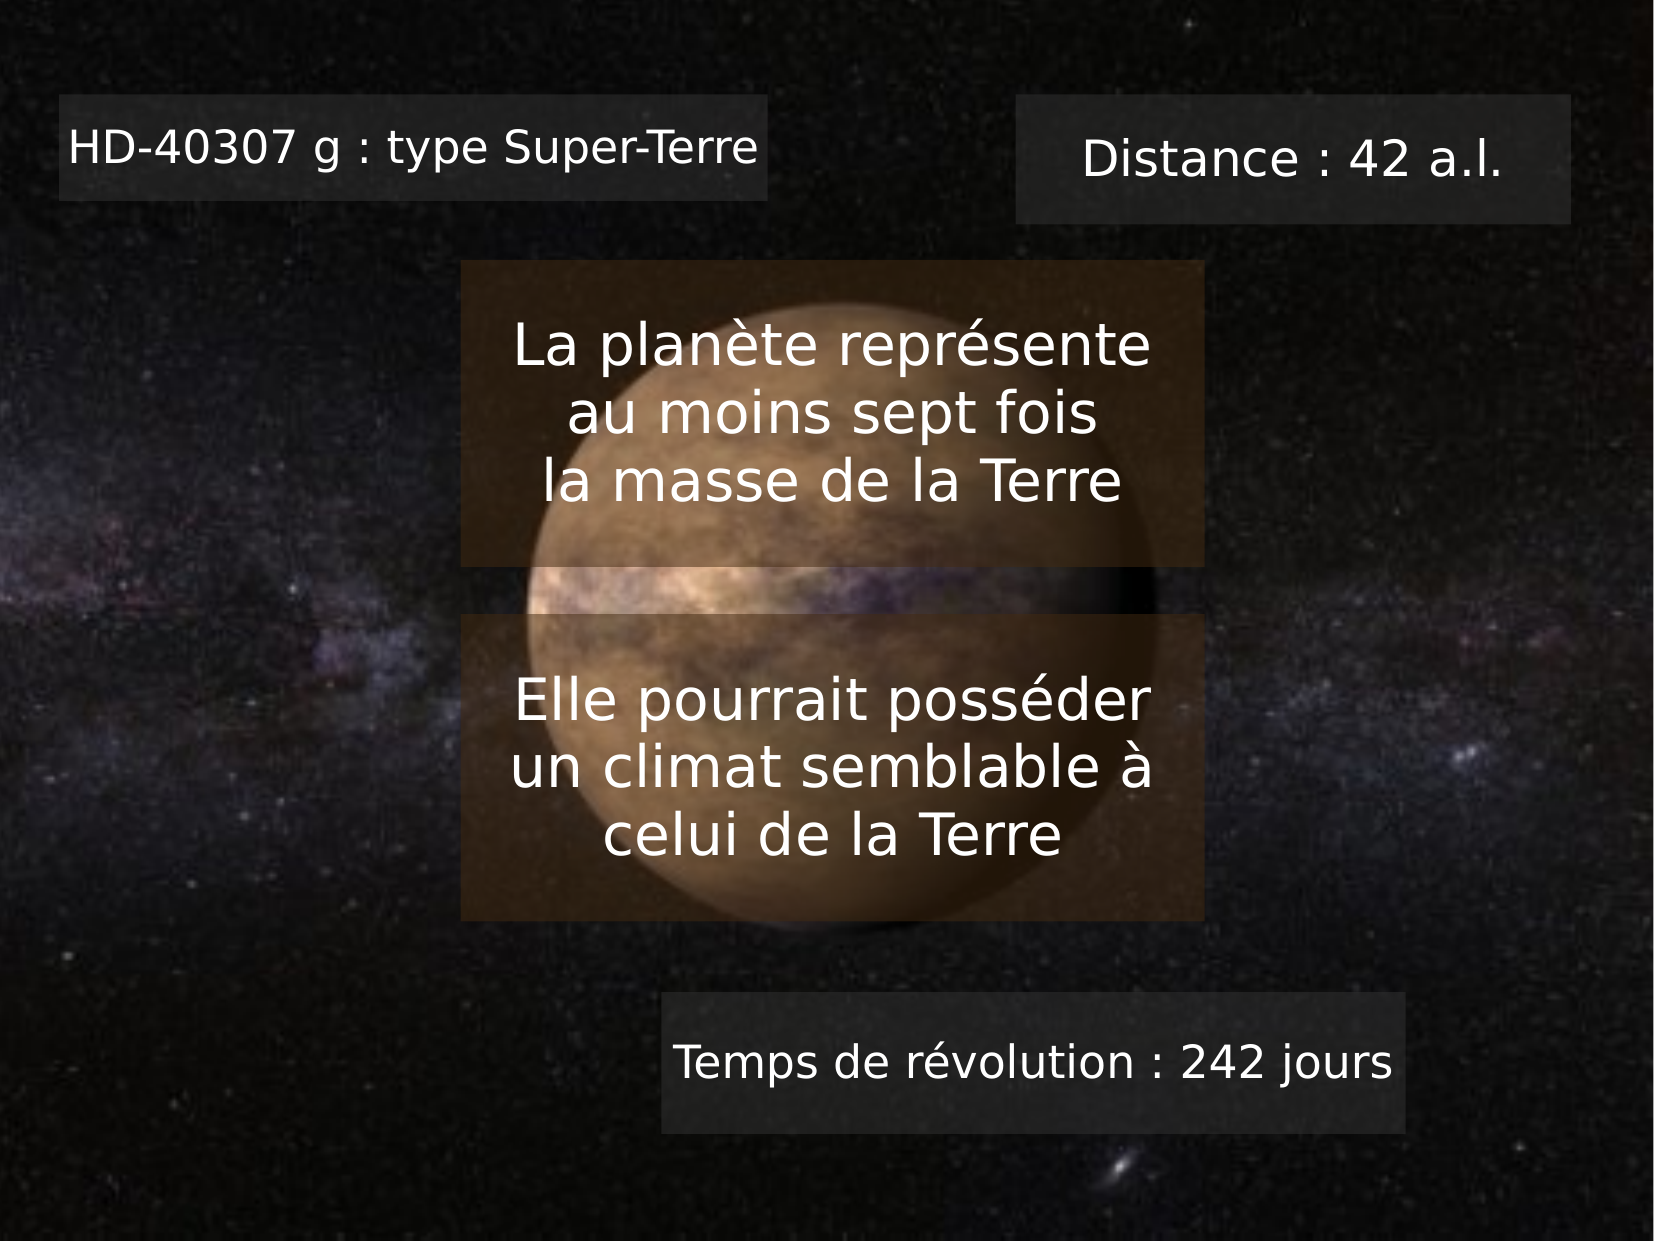

HD-40307 g : type Super-Terre
Distance : 42 a.l.
La planète représente
au moins sept fois
la masse de la Terre
Elle pourrait posséder
un climat semblable à
celui de la Terre
Temps de révolution : 242 jours